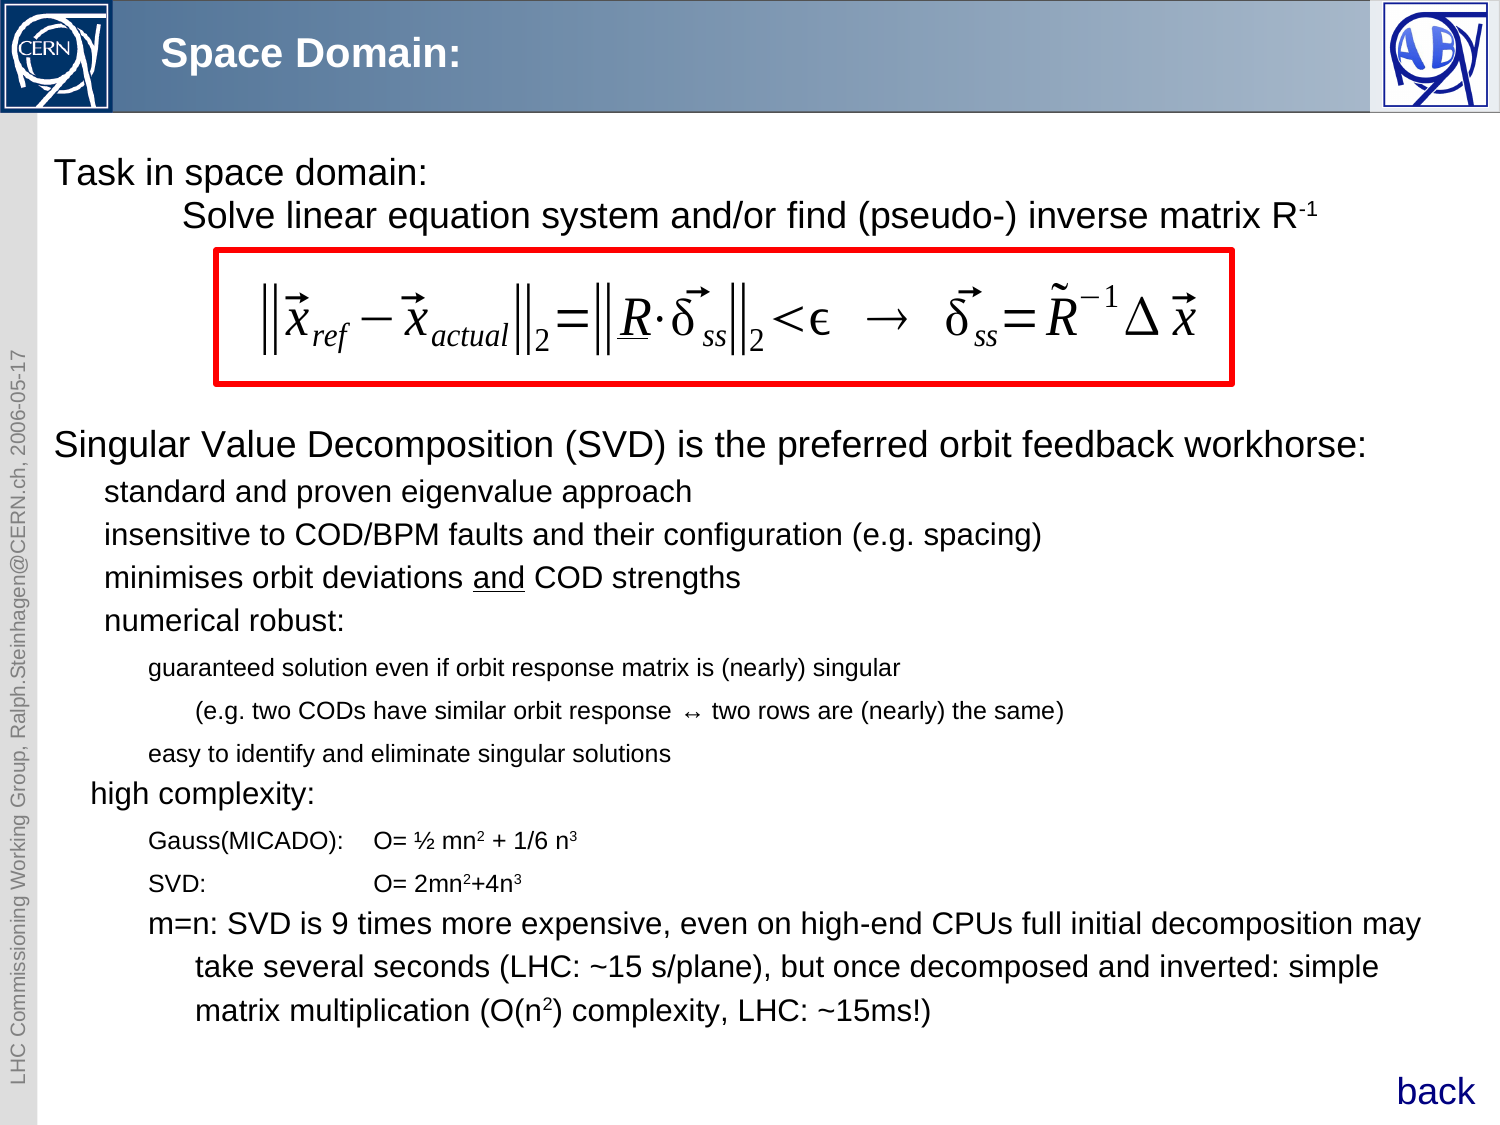

# Space Domain:
Task in space domain:
Solve linear equation system and/or find (pseudo-) inverse matrix R-1
Singular Value Decomposition (SVD) is the preferred orbit feedback workhorse:
standard and proven eigenvalue approach
insensitive to COD/BPM faults and their configuration (e.g. spacing)
minimises orbit deviations and COD strengths
numerical robust:
guaranteed solution even if orbit response matrix is (nearly) singular				 (e.g. two CODs have similar orbit response ↔ two rows are (nearly) the same)
easy to identify and eliminate singular solutions
high complexity:
Gauss(MICADO): 	O= ½ mn2 + 1/6 n3
SVD:		O= 2mn2+4n3
m=n: SVD is 9 times more expensive, even on high-end CPUs full initial decomposition may take several seconds (LHC: ~15 s/plane), but once decomposed and inverted: simple matrix multiplication (O(n2) complexity, LHC: ~15ms!)
back